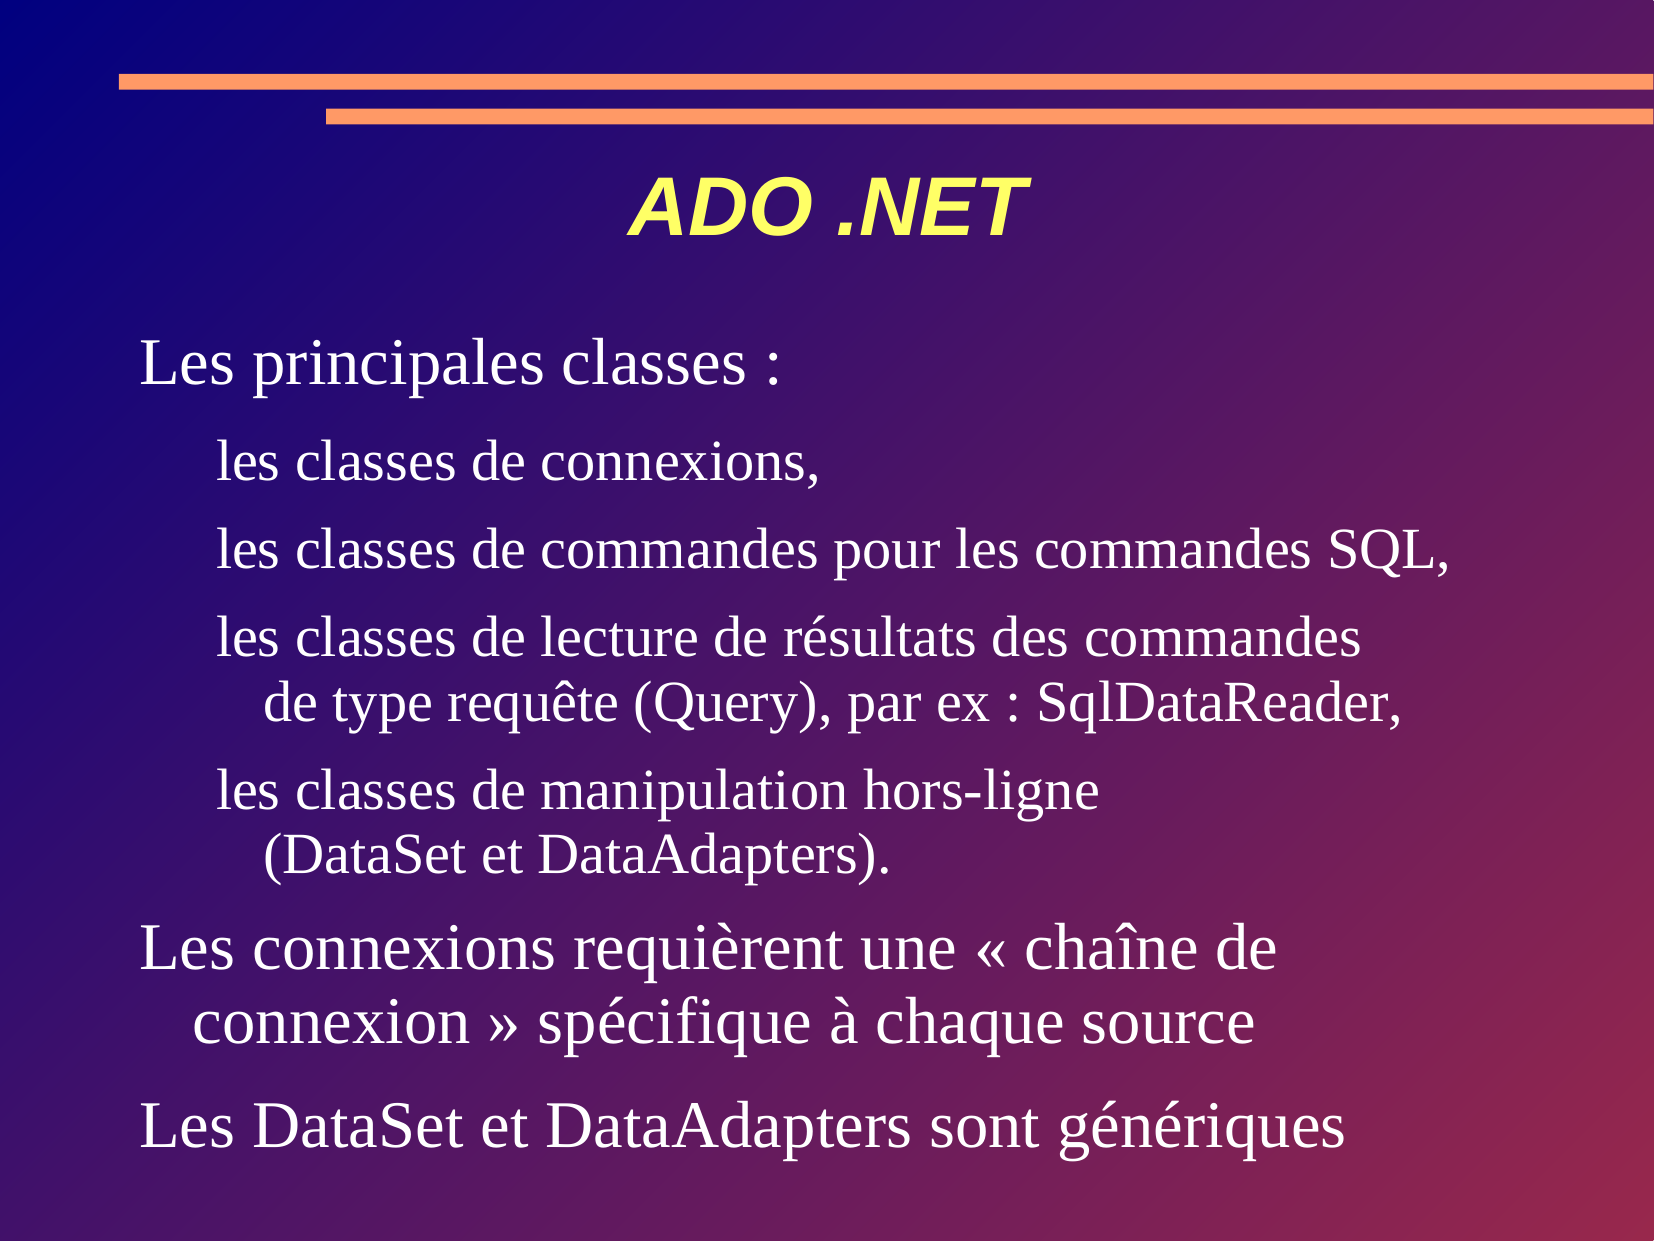

# ADO .NET
Les principales classes :
les classes de connexions,
les classes de commandes pour les commandes SQL,
les classes de lecture de résultats des commandes
de type requête (Query), par ex : SqlDataReader,
les classes de manipulation hors-ligne
(DataSet et DataAdapters).
Les connexions requièrent une « chaîne de connexion » spécifique à chaque source
Les DataSet et DataAdapters sont génériques